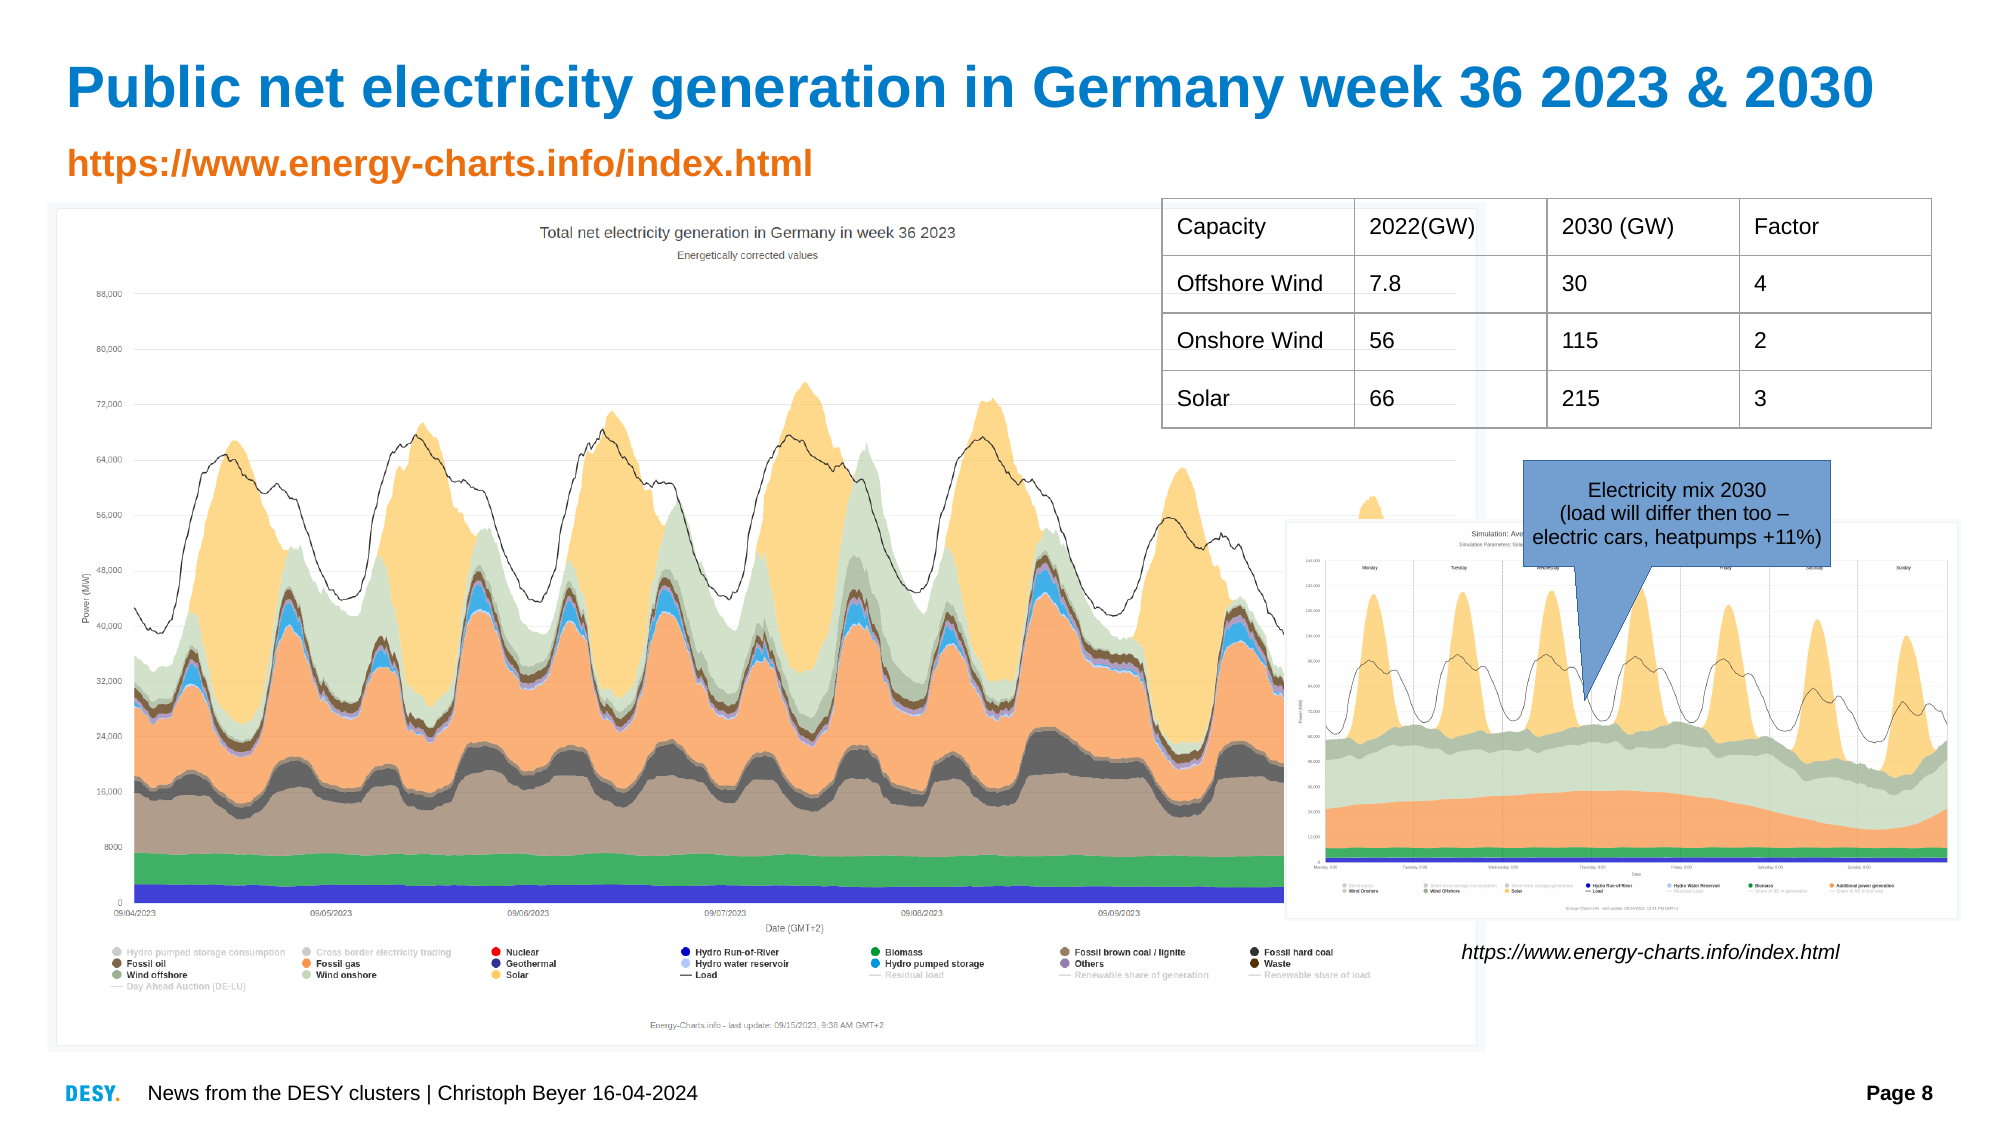

# Public net electricity generation in Germany week 36 2023 & 2030
https://www.energy-charts.info/index.html
| Capacity | 2022(GW) | 2030 (GW) | Factor |
| --- | --- | --- | --- |
| Offshore Wind | 7.8 | 30 | 4 |
| Onshore Wind | 56 | 115 | 2 |
| Solar | 66 | 215 | 3 |
Electricity mix 2030
(load will differ then too –
electric cars, heatpumps +11%)
https://www.energy-charts.info/index.html
News from the DESY clusters | Christoph Beyer 16-04-2024